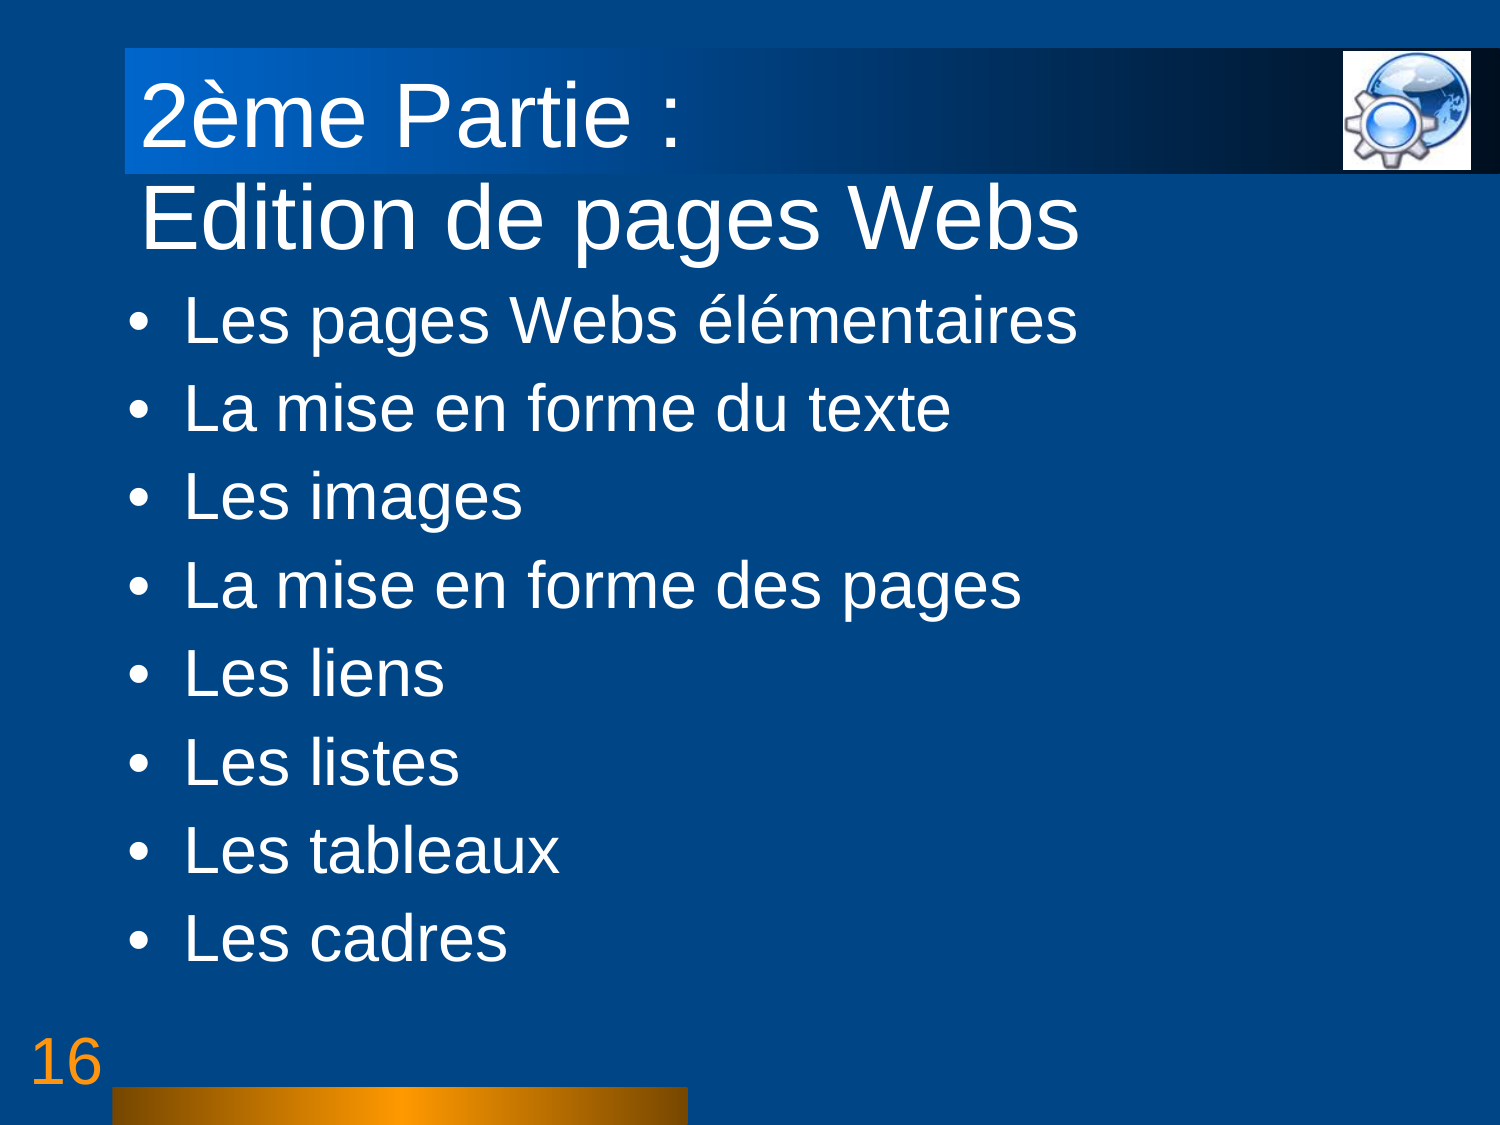

# 2ème Partie : Edition de pages Webs
Les pages Webs élémentaires
La mise en forme du texte
Les images
La mise en forme des pages
Les liens
Les listes
Les tableaux
Les cadres